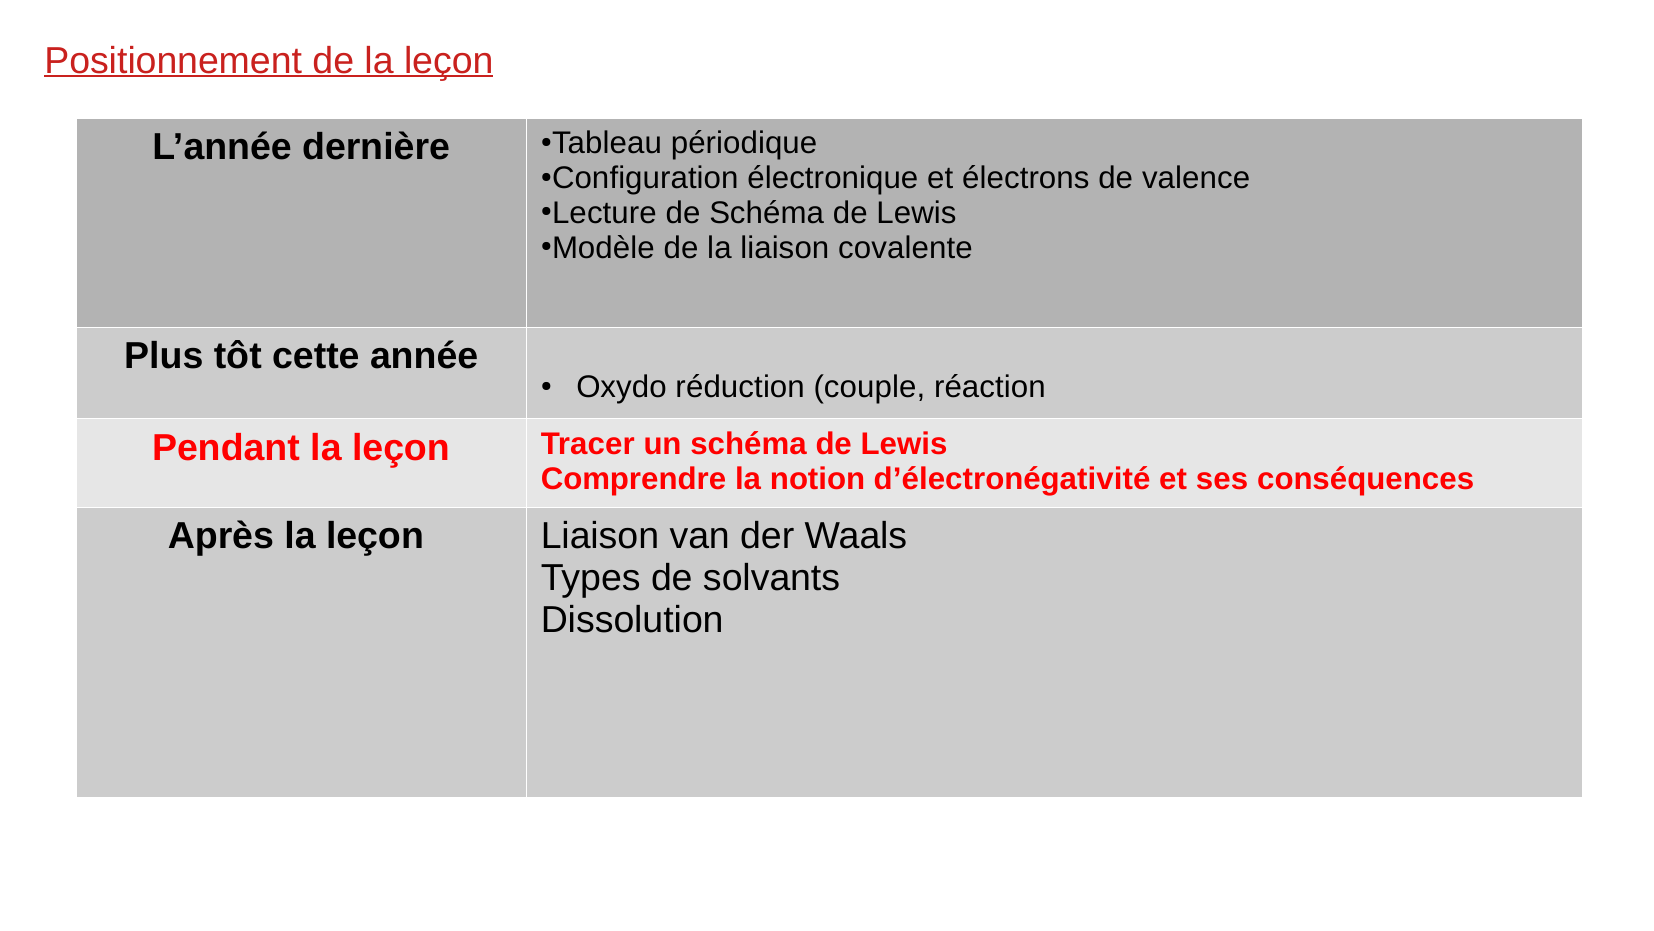

Positionnement de la leçon
| L’année dernière | Tableau périodique Configuration électronique et électrons de valence Lecture de Schéma de Lewis Modèle de la liaison covalente |
| --- | --- |
| Plus tôt cette année | Oxydo réduction (couple, réaction |
| Pendant la leçon | Tracer un schéma de Lewis Comprendre la notion d’électronégativité et ses conséquences |
| Après la leçon | Liaison van der Waals Types de solvants Dissolution |